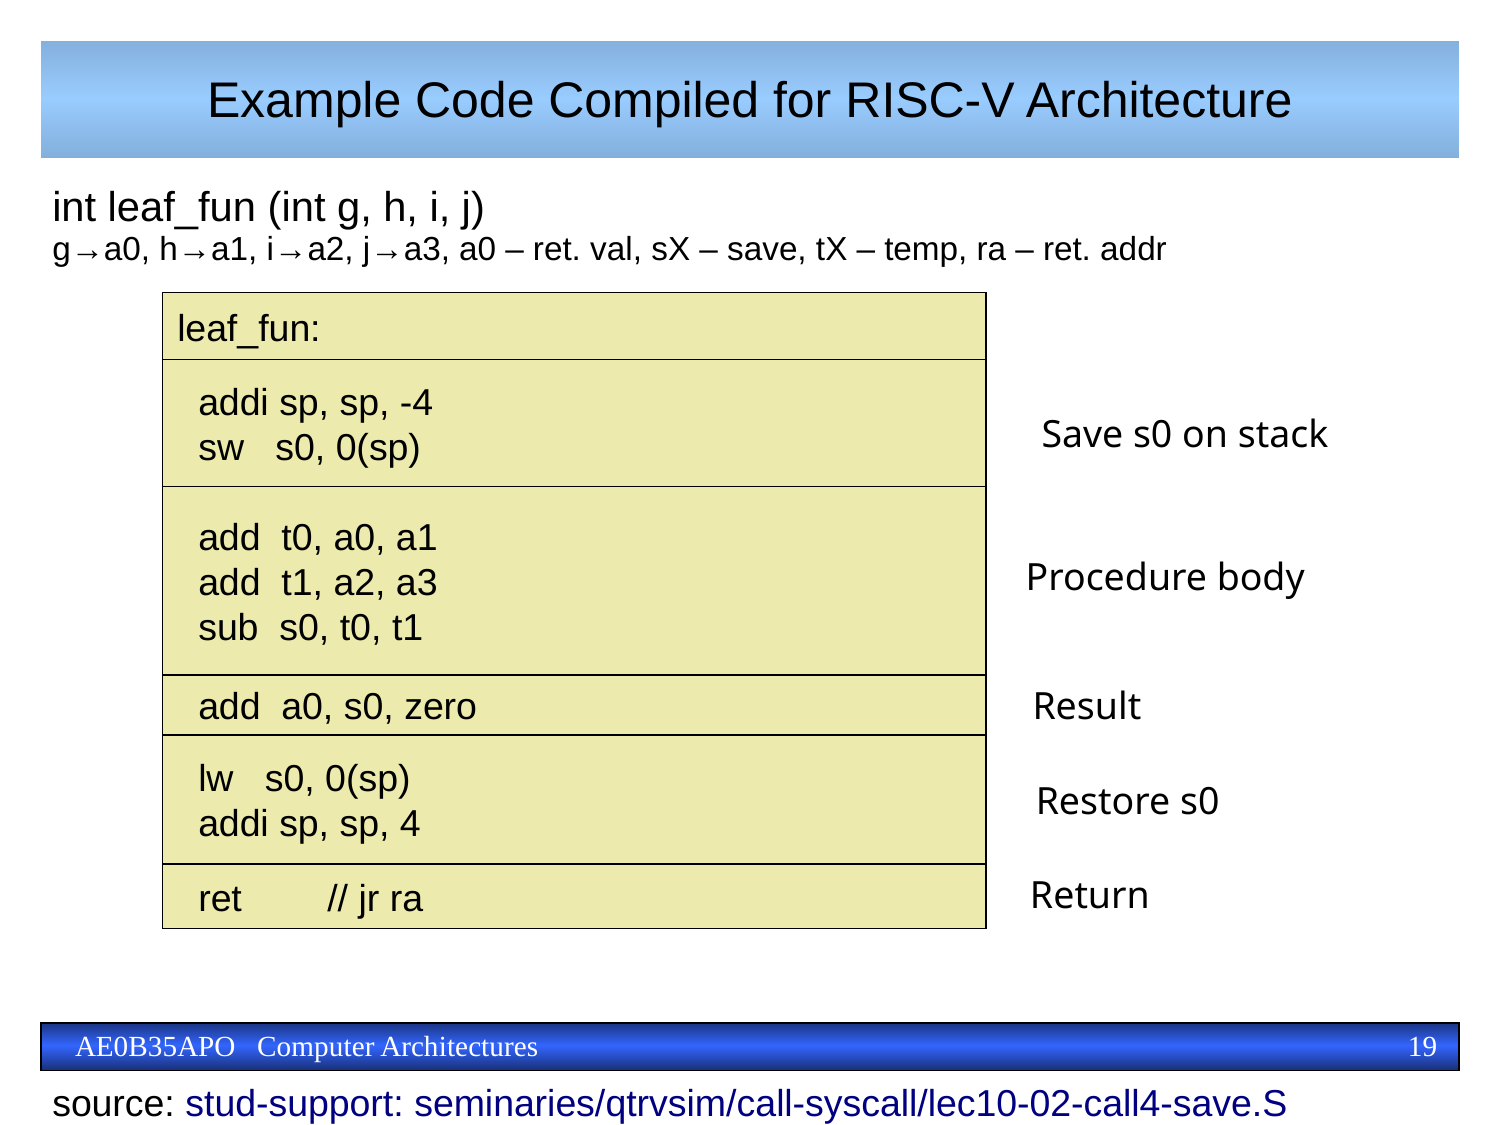

# Example Code Compiled for RISC-V Architecture
int leaf_fun (int g, h, i, j)
g→a0, h→a1, i→a2, j→a3, a0 – ret. val, sX – save, tX – temp, ra – ret. addr
leaf_fun:
 addi sp, sp, -4
 sw s0, 0(sp)
Save s0 on stack
 add t0, a0, a1
 add t1, a2, a3
 sub s0, t0, t1
Procedure body
 add a0, s0, zero
Result
 lw s0, 0(sp)
 addi sp, sp, 4
Restore s0
 ret		// jr ra
Return
AE0B35APO Computer Architectures
19
source: stud-support: seminaries/qtrvsim/call-syscall/lec10-02-call4-save.S